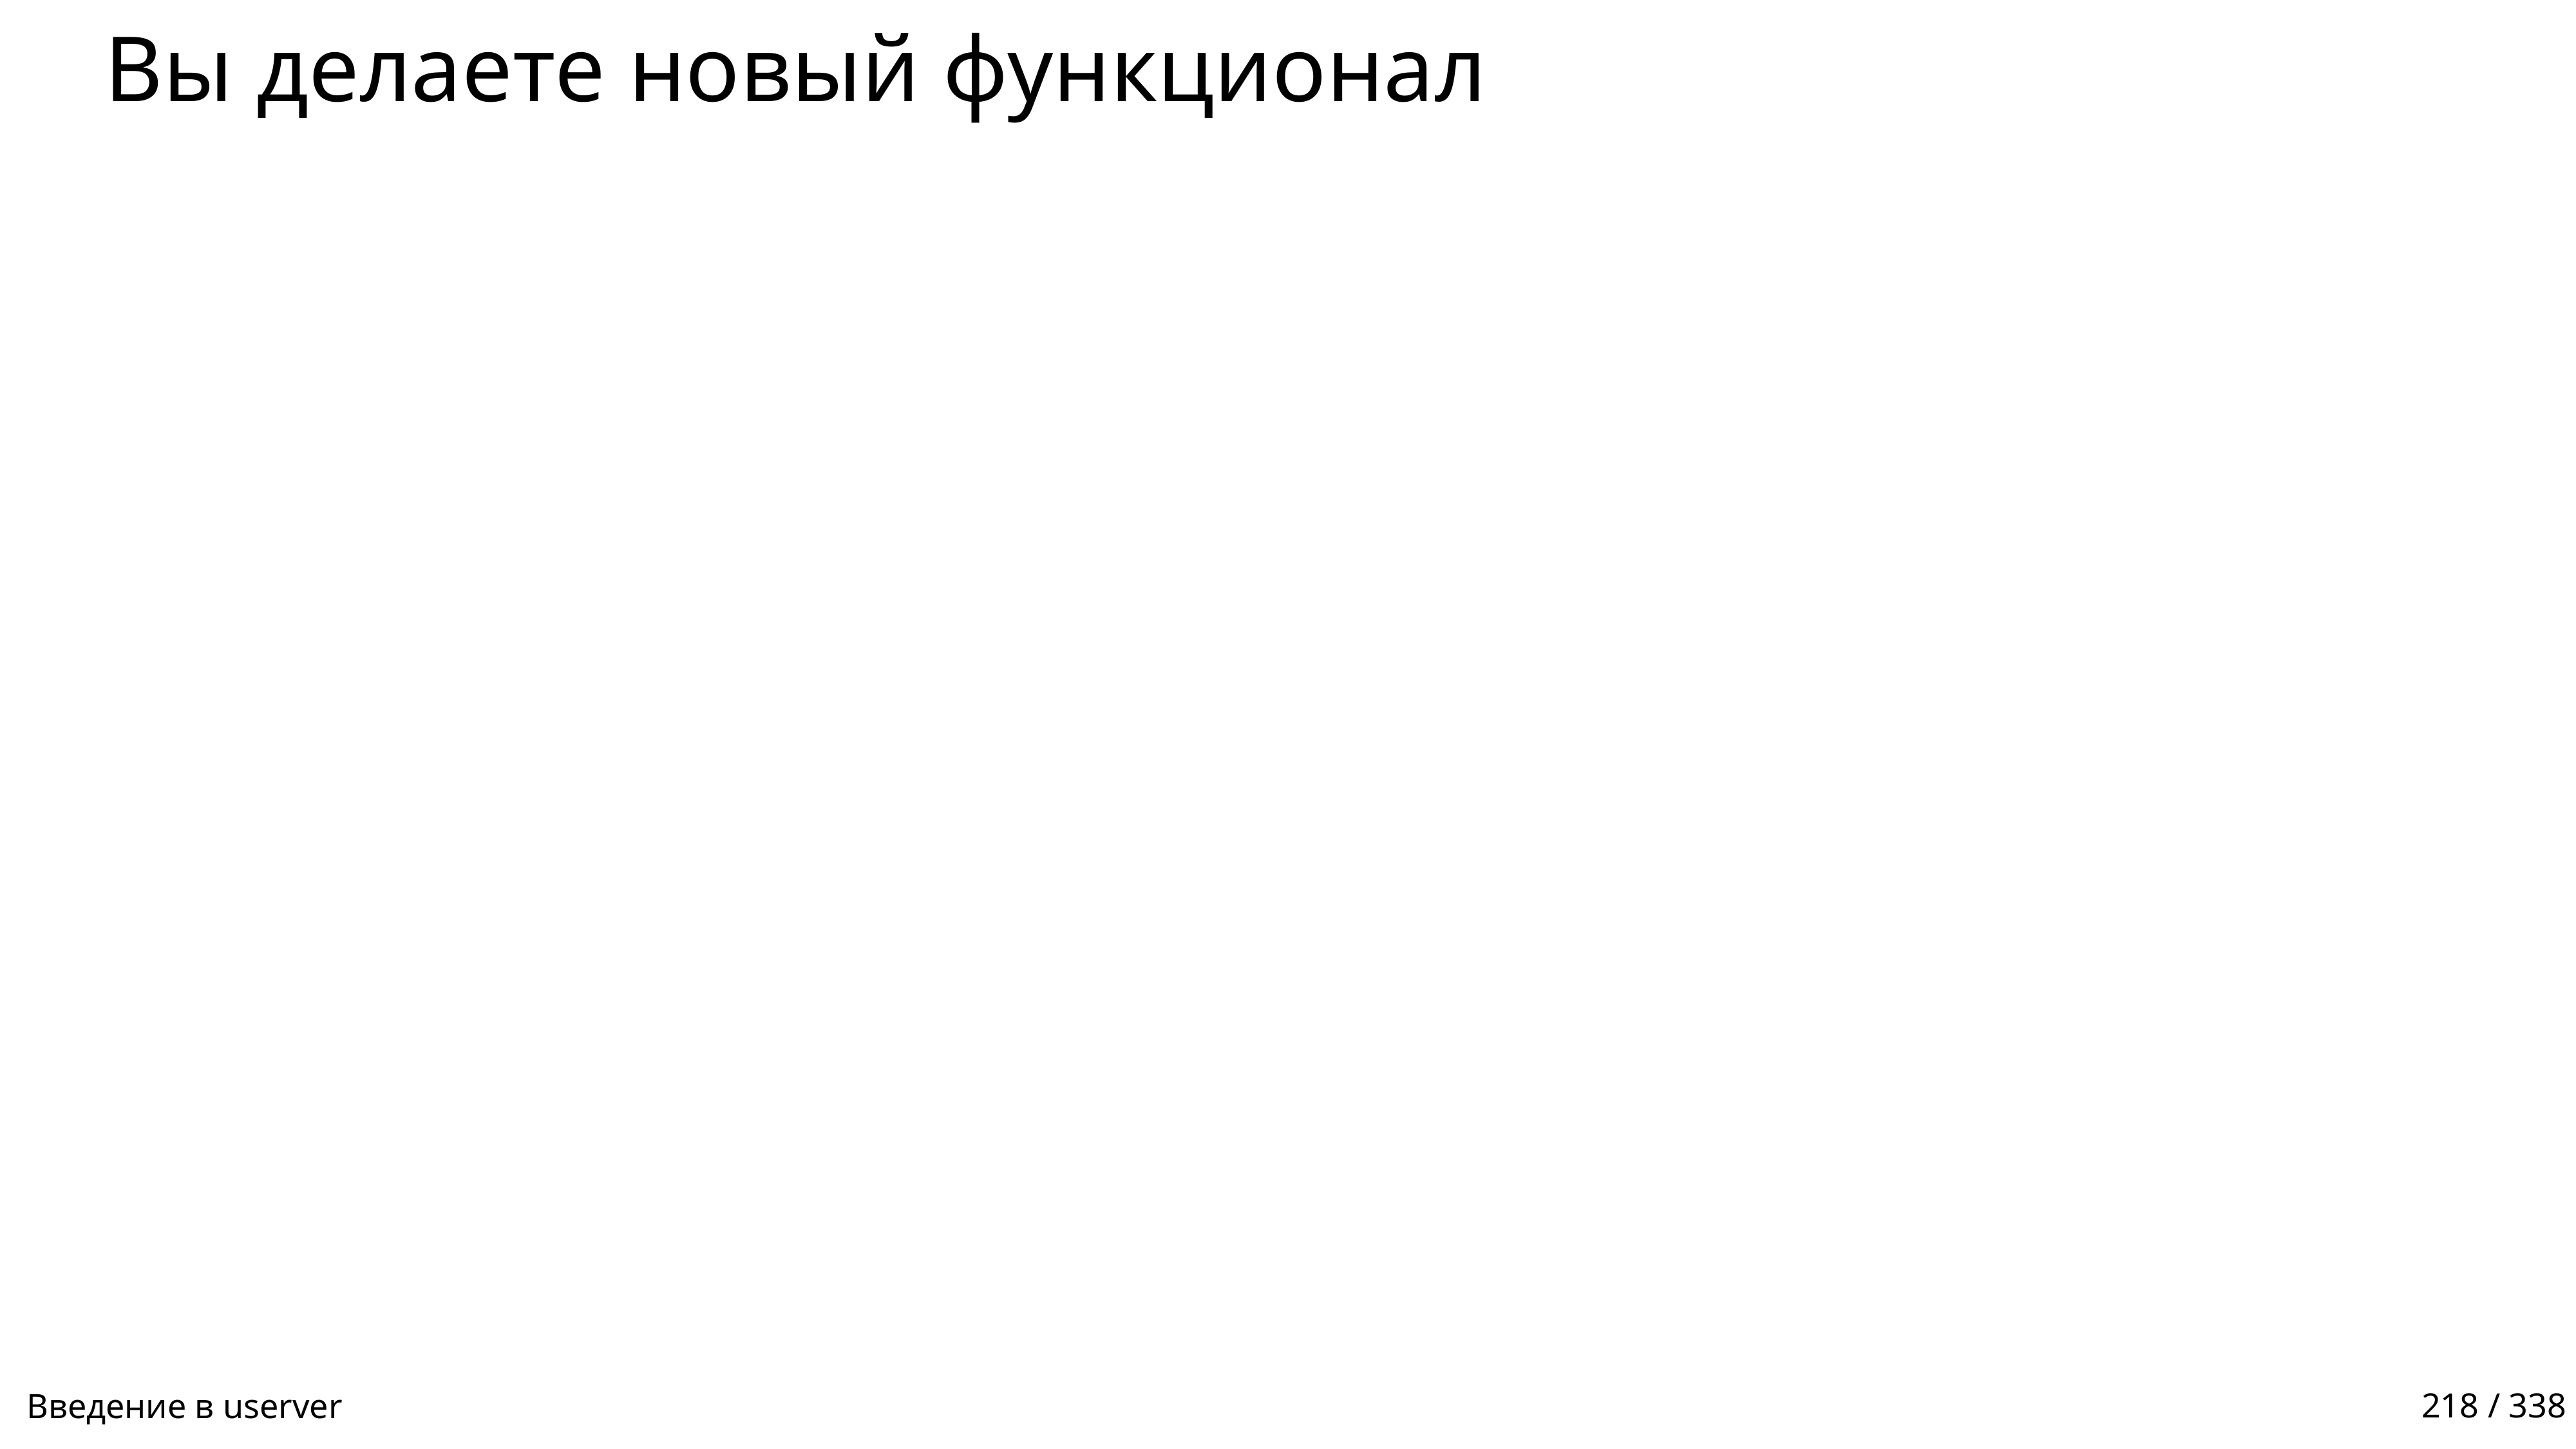

Вы делаете новый функционал
#
Введение в userver